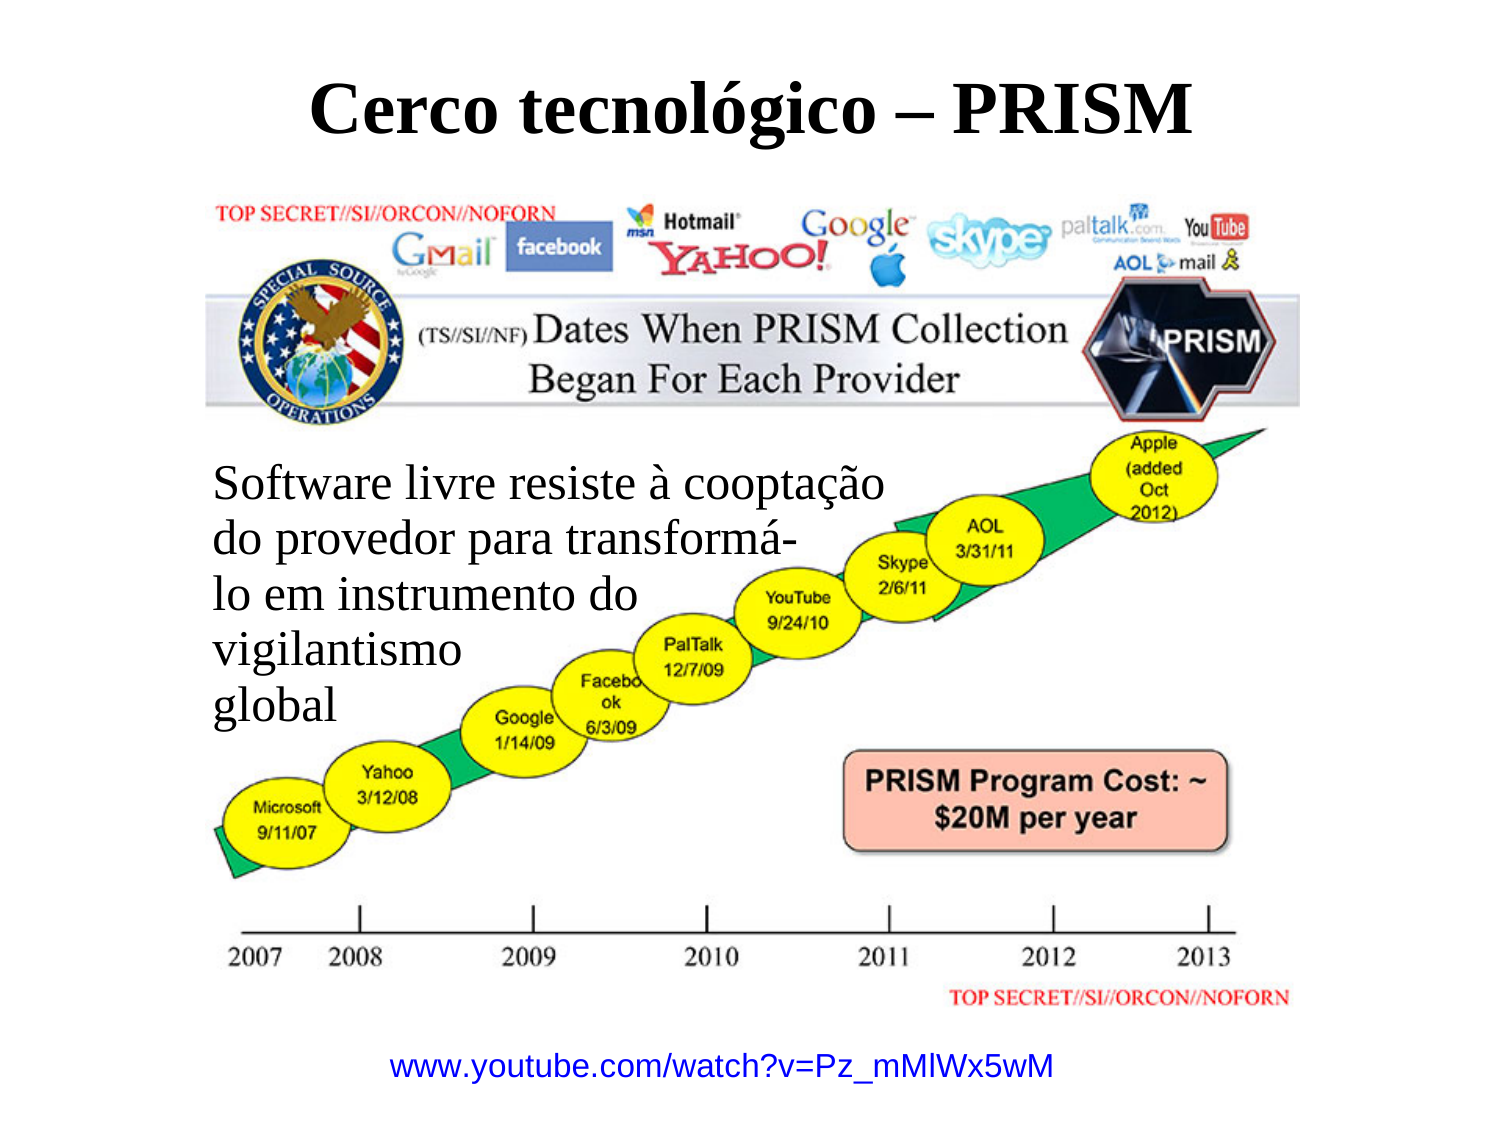

# Cerco tecnológico – PRISM
Software livre resiste à cooptação
do provedor para transformá-
lo em instrumento do
vigilantismo
global
	www.youtube.com/watch?v=Pz_mMlWx5wM